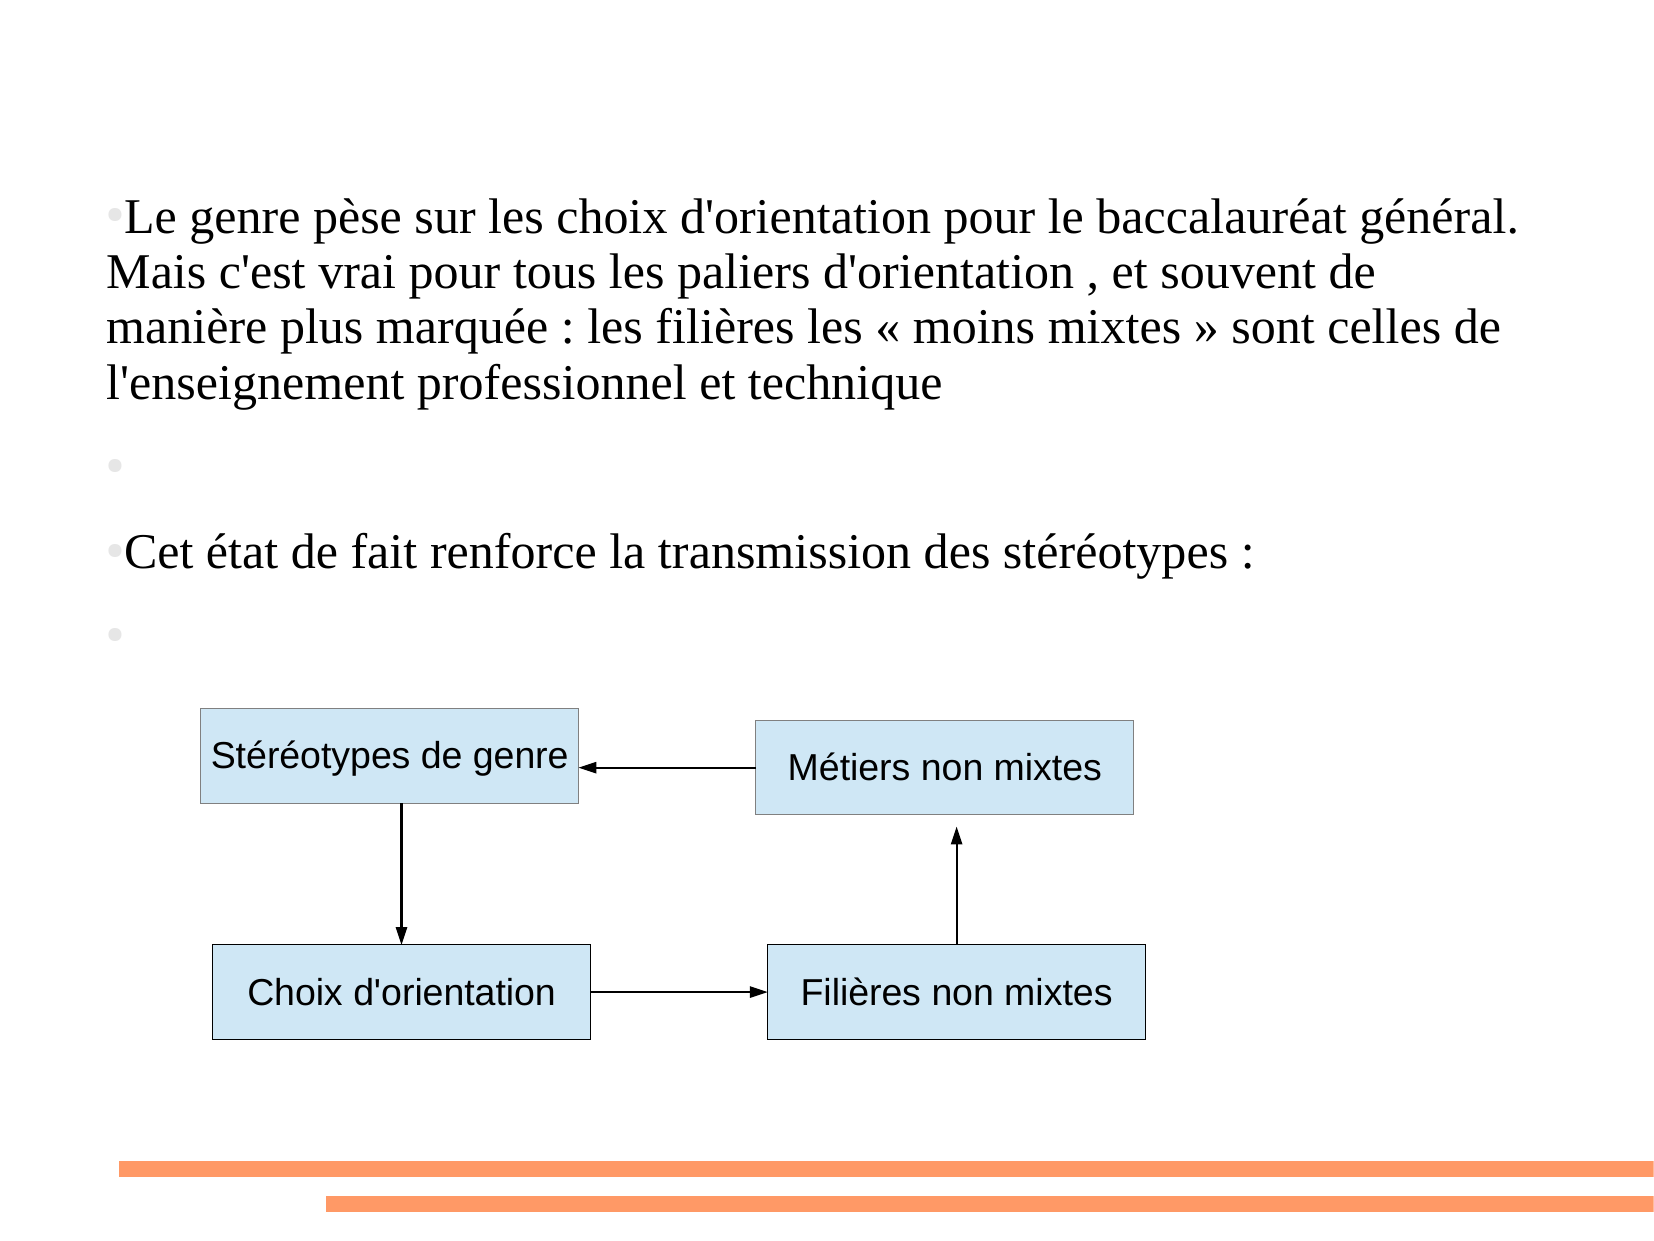

# Le genre pèse sur les choix d'orientation pour le baccalauréat général. Mais c'est vrai pour tous les paliers d'orientation , et souvent de manière plus marquée : les filières les « moins mixtes » sont celles de l'enseignement professionnel et technique
Cet état de fait renforce la transmission des stéréotypes :
Stéréotypes de genre
Métiers non mixtes
Choix d'orientation
Filières non mixtes